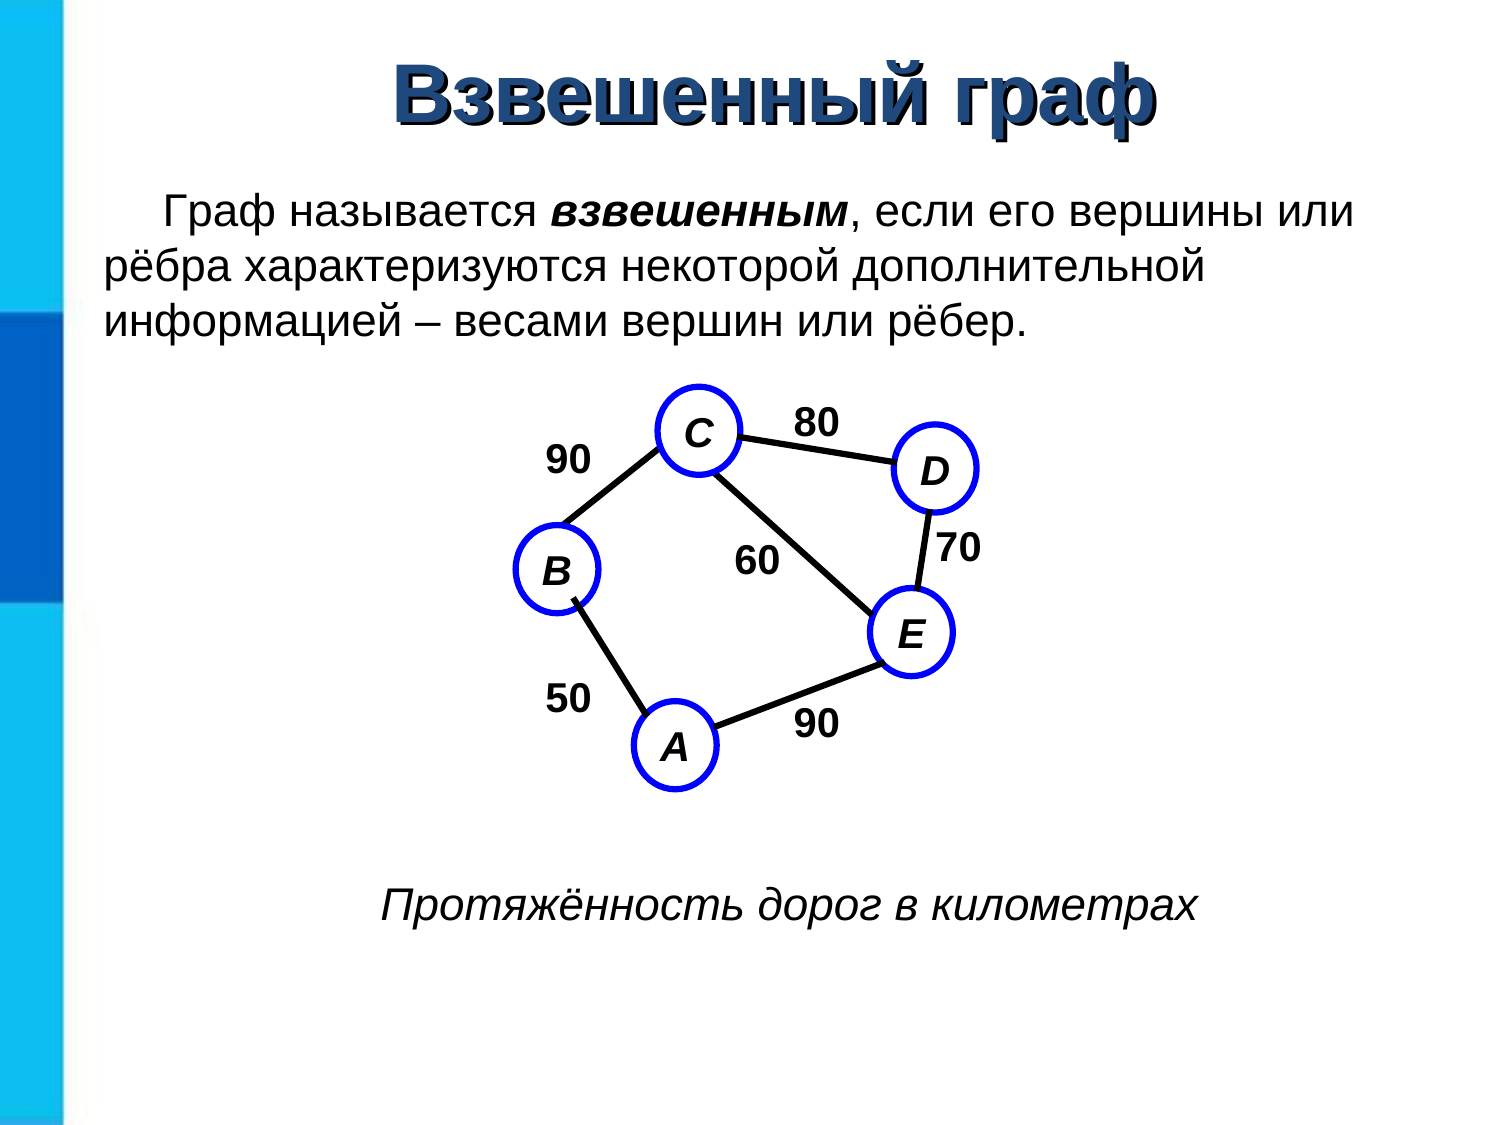

Взвешенный граф
Граф называется взвешенным, если его вершины или рёбра характеризуются некоторой дополнительной информацией – весами вершин или рёбер.
C
80
90
D
70
B
60
E
50
90
A
Протяжённость дорог в километрах